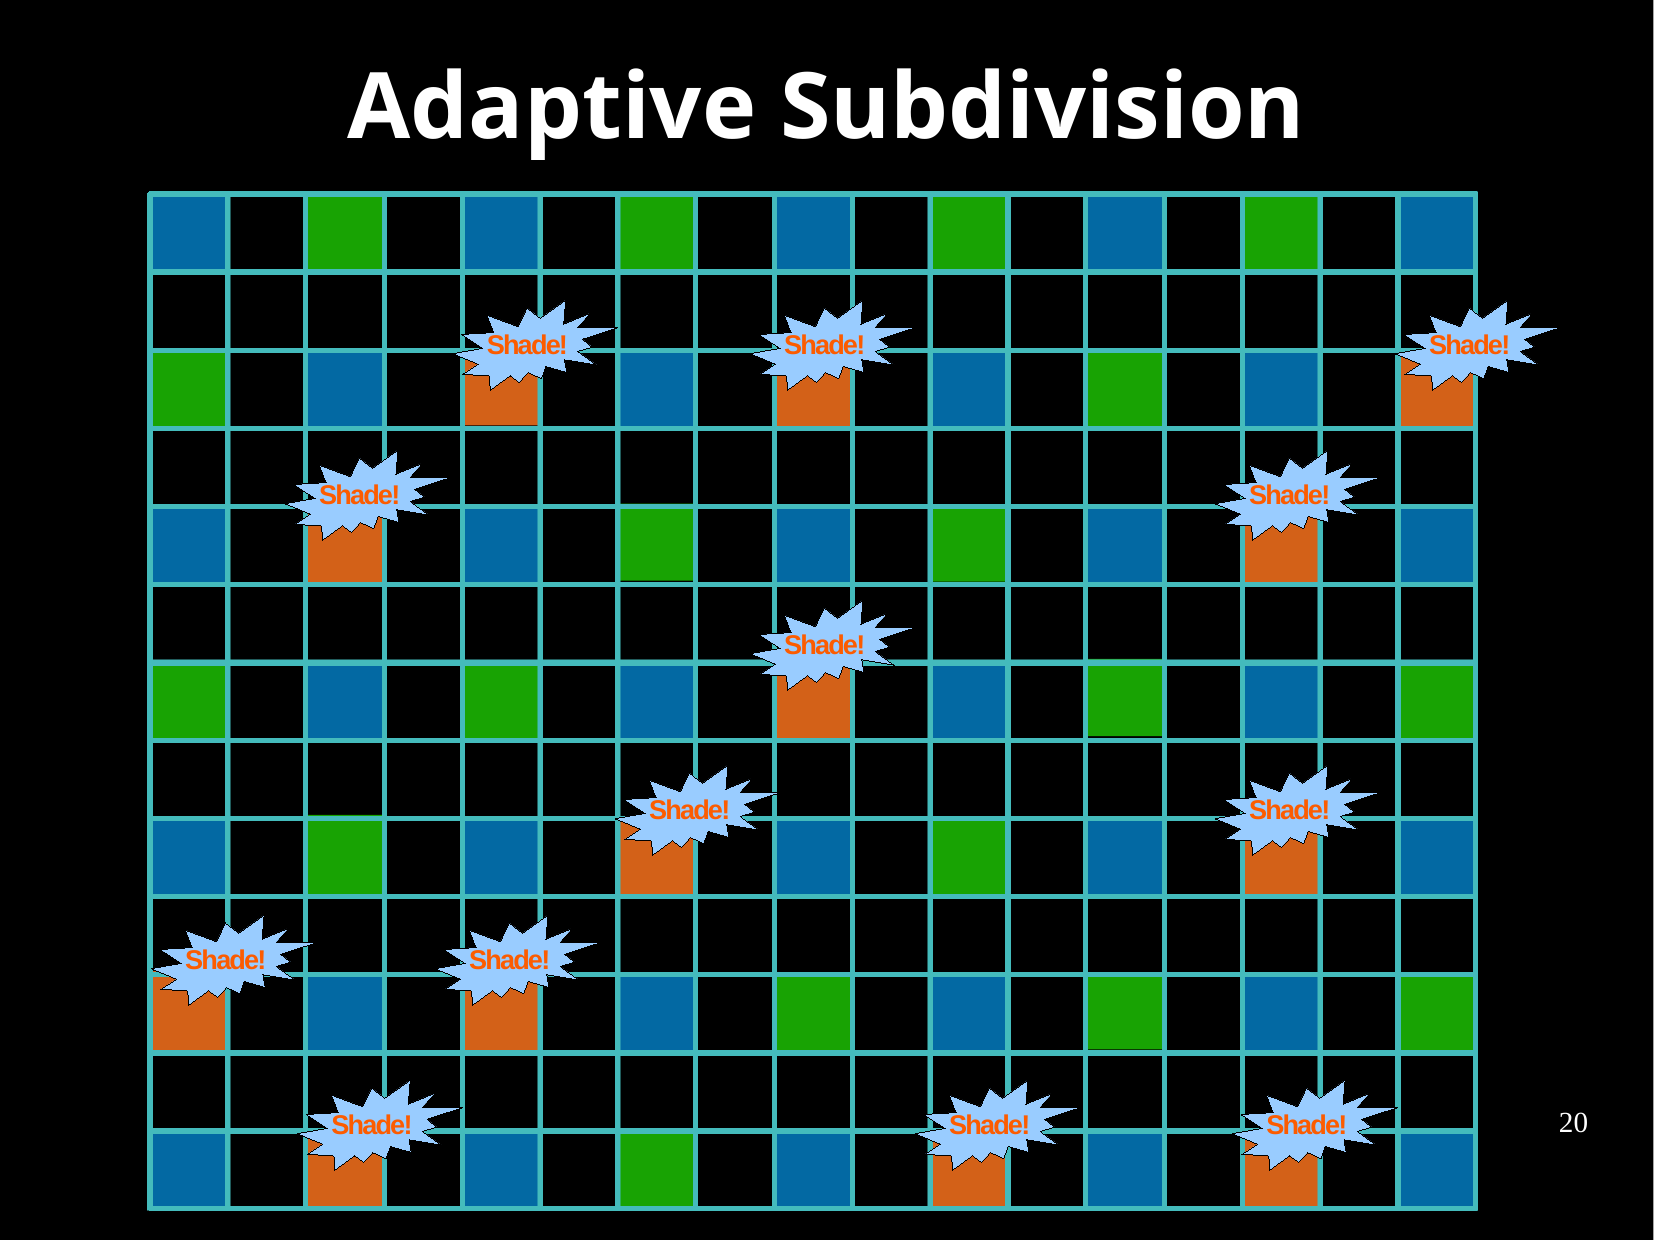

# Adaptive Subdivision
Shade!
Shade!
Shade!
Shade!
Shade!
Shade!
Shade!
Shade!
Shade!
Shade!
Shade!
Shade!
Shade!
20